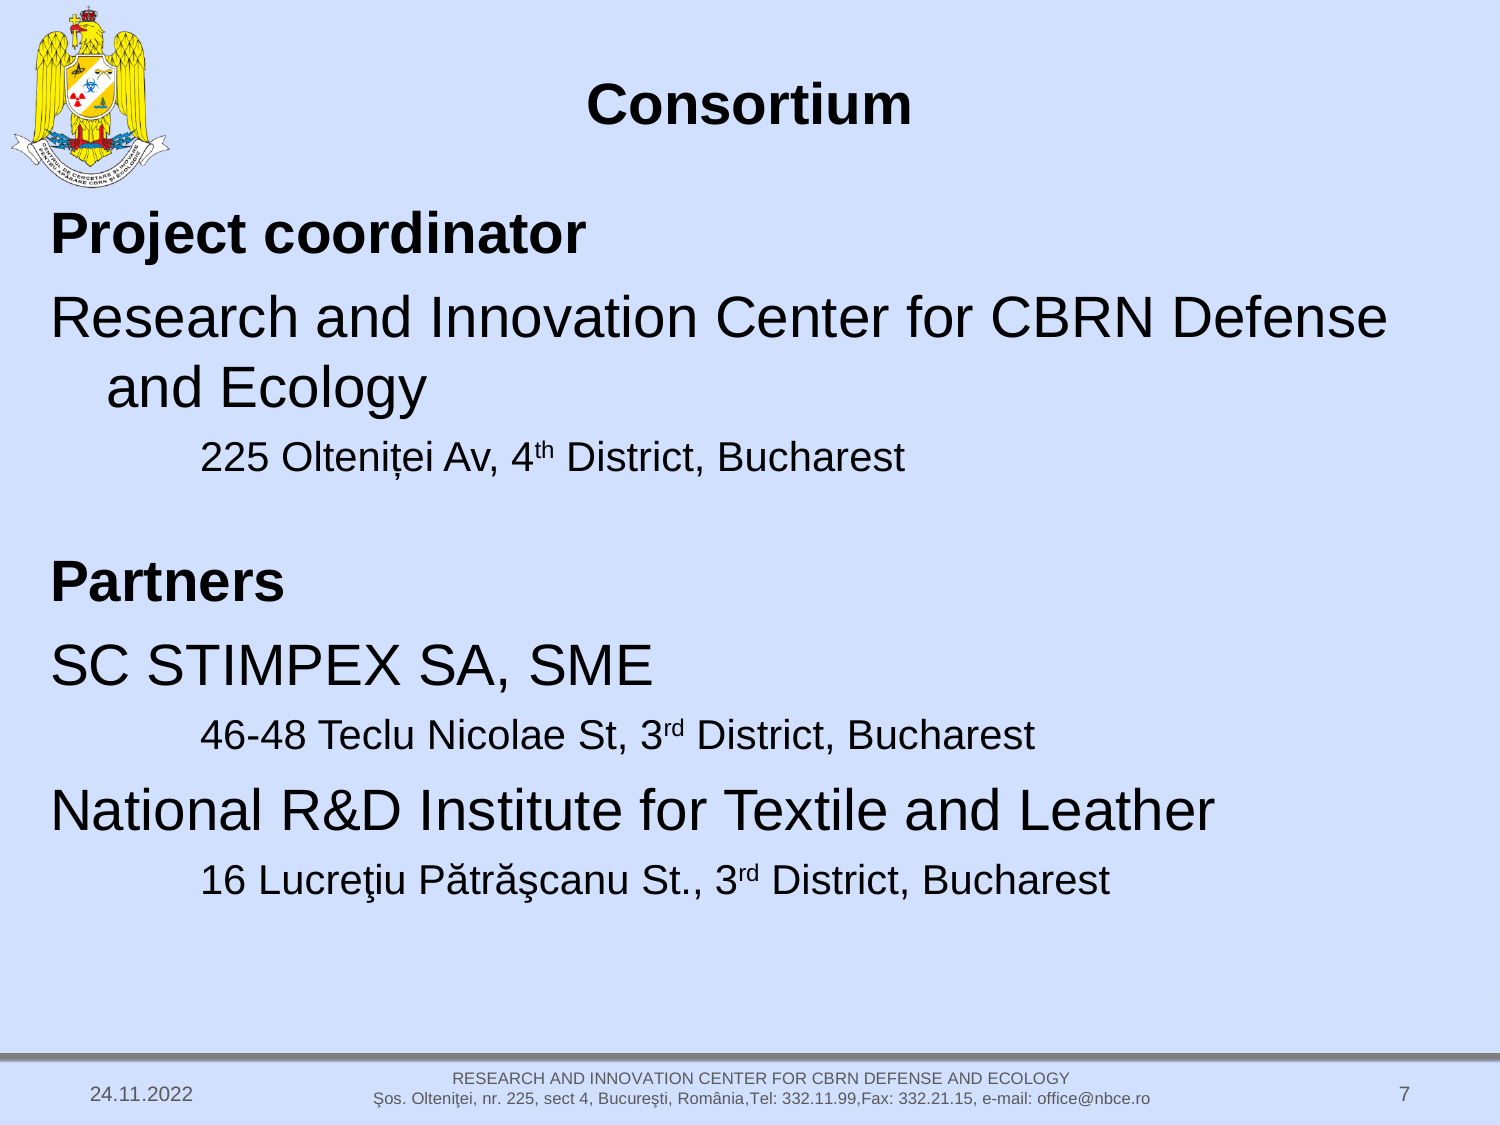

# Consortium
Project coordinator
Research and Innovation Center for CBRN Defense and Ecology
225 Olteniței Av, 4th District, Bucharest
Partners
SC STIMPEX SA, SME
46-48 Teclu Nicolae St, 3rd District, Bucharest
National R&D Institute for Textile and Leather
16 Lucreţiu Pătrăşcanu St., 3rd District, Bucharest
RESEARCH AND INNOVATION CENTER FOR CBRN DEFENSE AND ECOLOGY
Şos. Olteniţei, nr. 225, sect 4, Bucureşti, România,Tel: 332.11.99,Fax: 332.21.15, e-mail: office@nbce.ro
24.11.2022